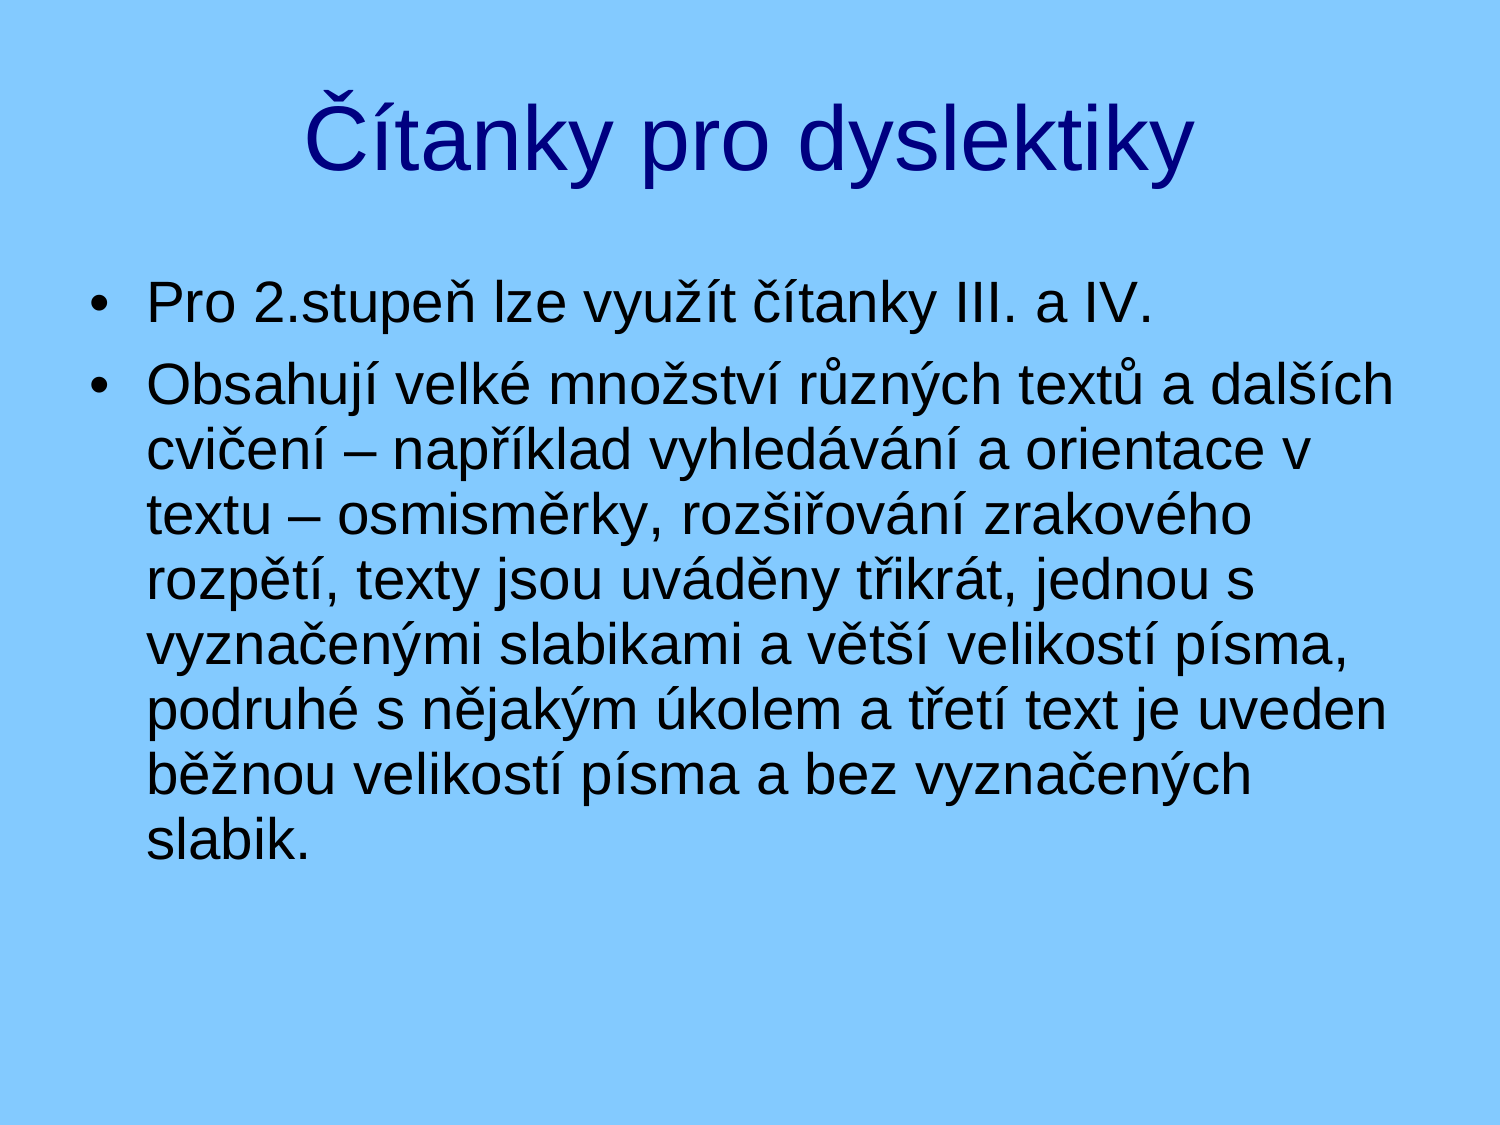

# Čítanky pro dyslektiky
Pro 2.stupeň lze využít čítanky III. a IV.
Obsahují velké množství různých textů a dalších cvičení – například vyhledávání a orientace v textu – osmisměrky, rozšiřování zrakového rozpětí, texty jsou uváděny třikrát, jednou s vyznačenými slabikami a větší velikostí písma, podruhé s nějakým úkolem a třetí text je uveden běžnou velikostí písma a bez vyznačených slabik.